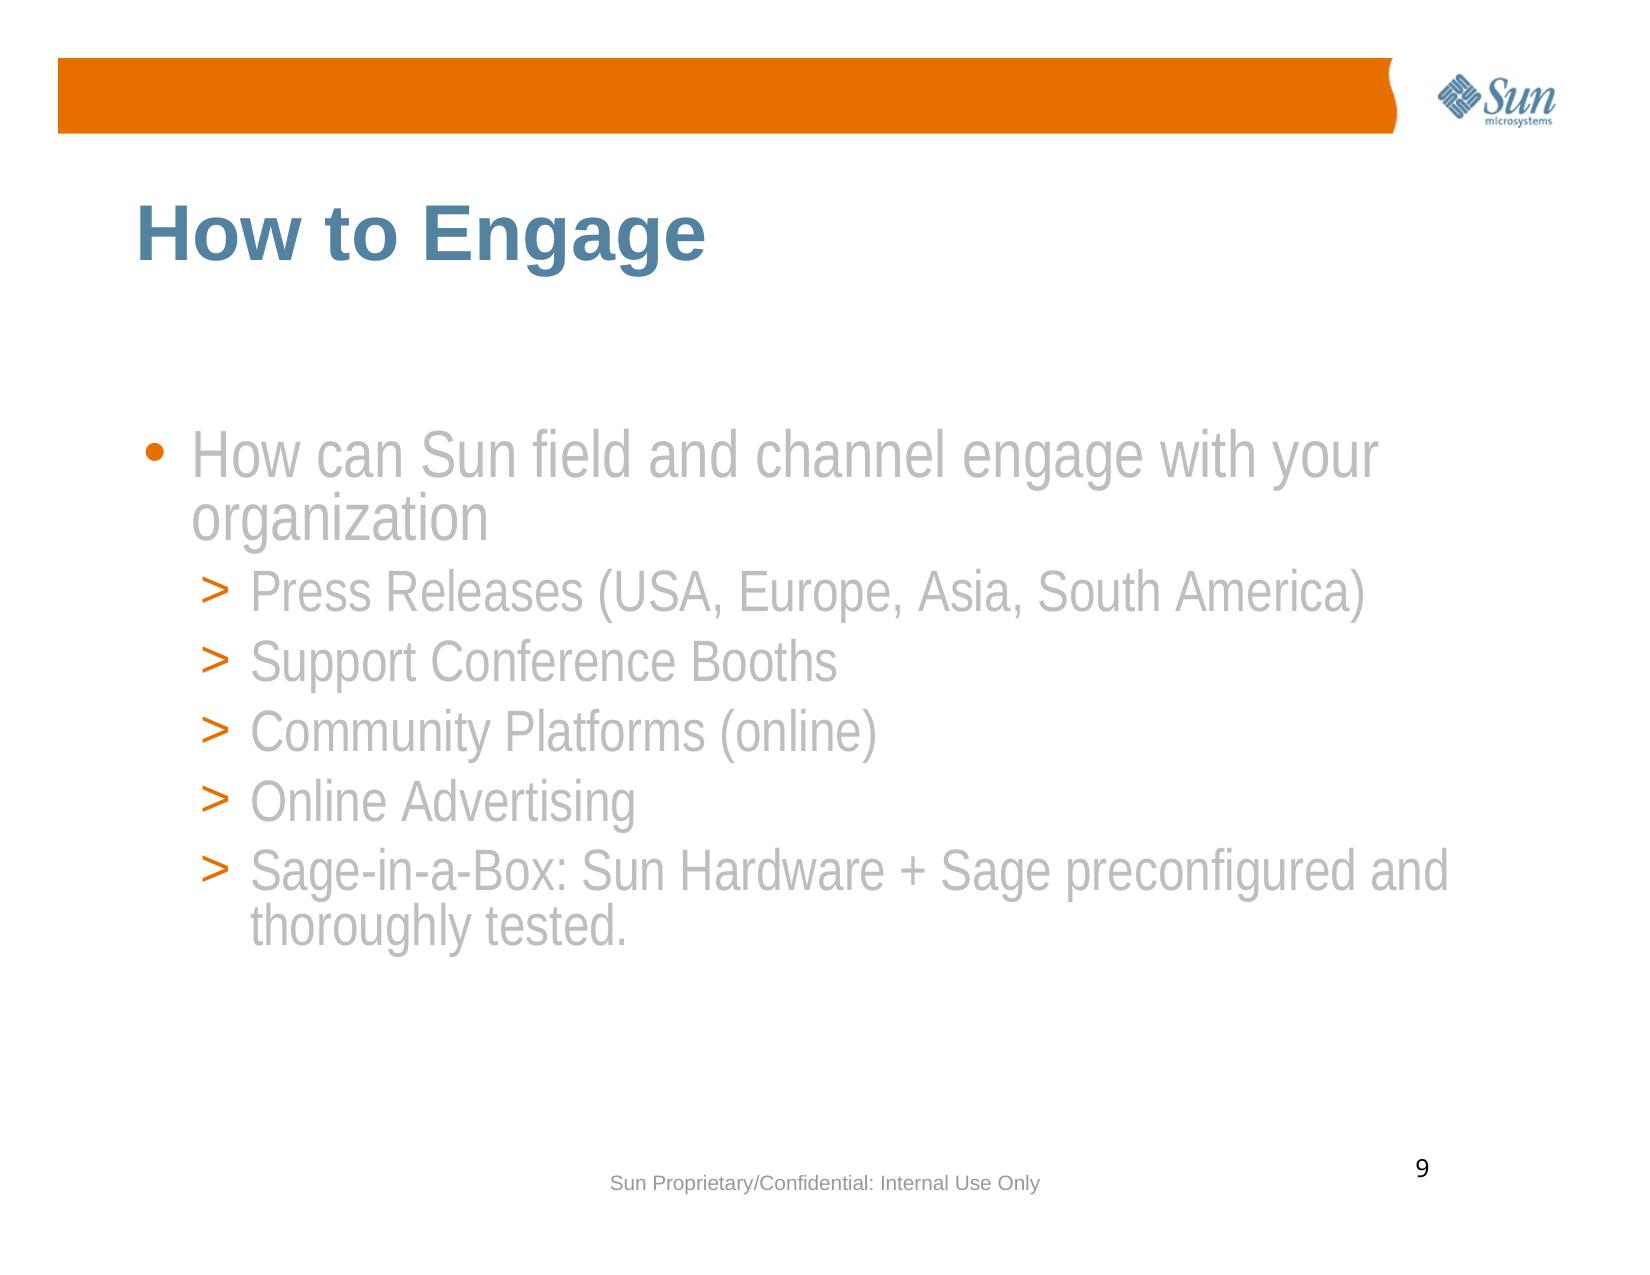

# How to Engage
How can Sun field and channel engage with your organization
Press Releases (USA, Europe, Asia, South America)
Support Conference Booths
Community Platforms (online)
Online Advertising
Sage-in-a-Box: Sun Hardware + Sage preconfigured and thoroughly tested.